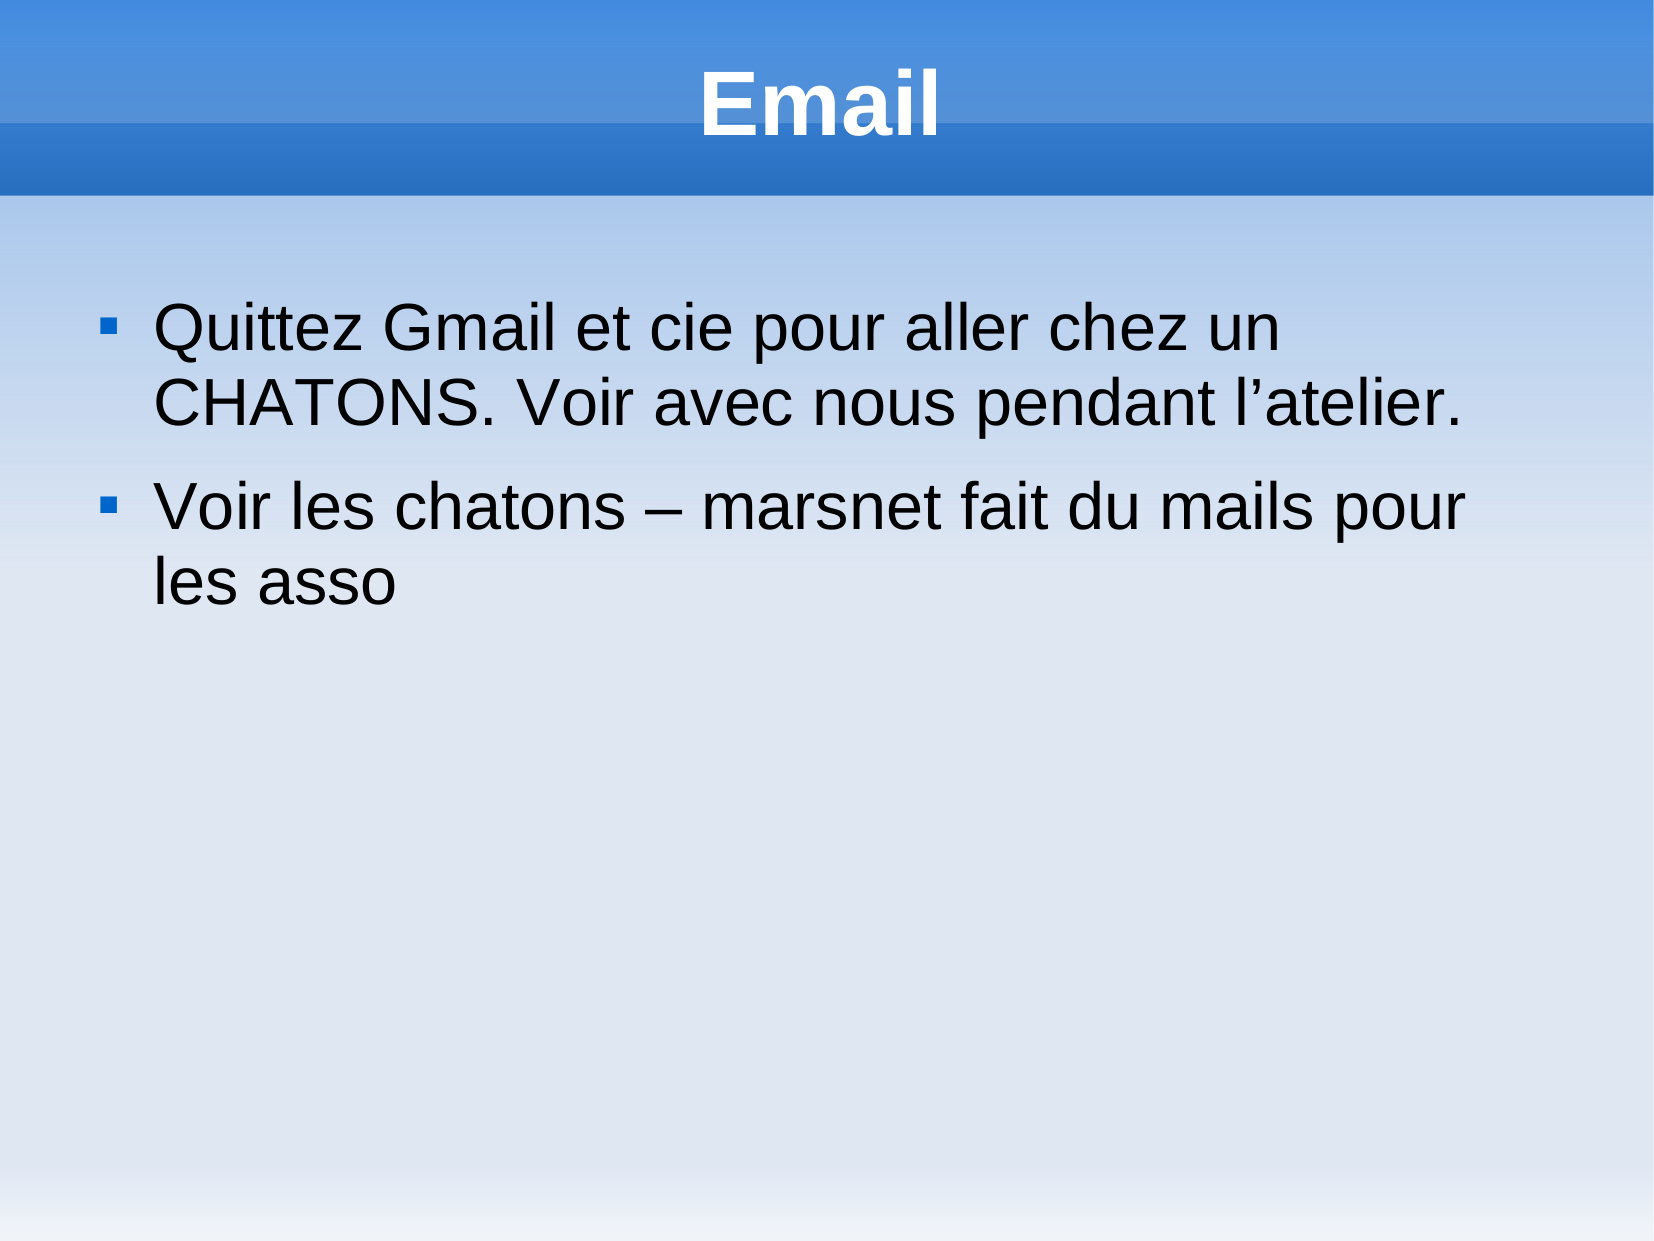

# Email
Quittez Gmail et cie pour aller chez un CHATONS. Voir avec nous pendant l’atelier.
Voir les chatons – marsnet fait du mails pour les asso